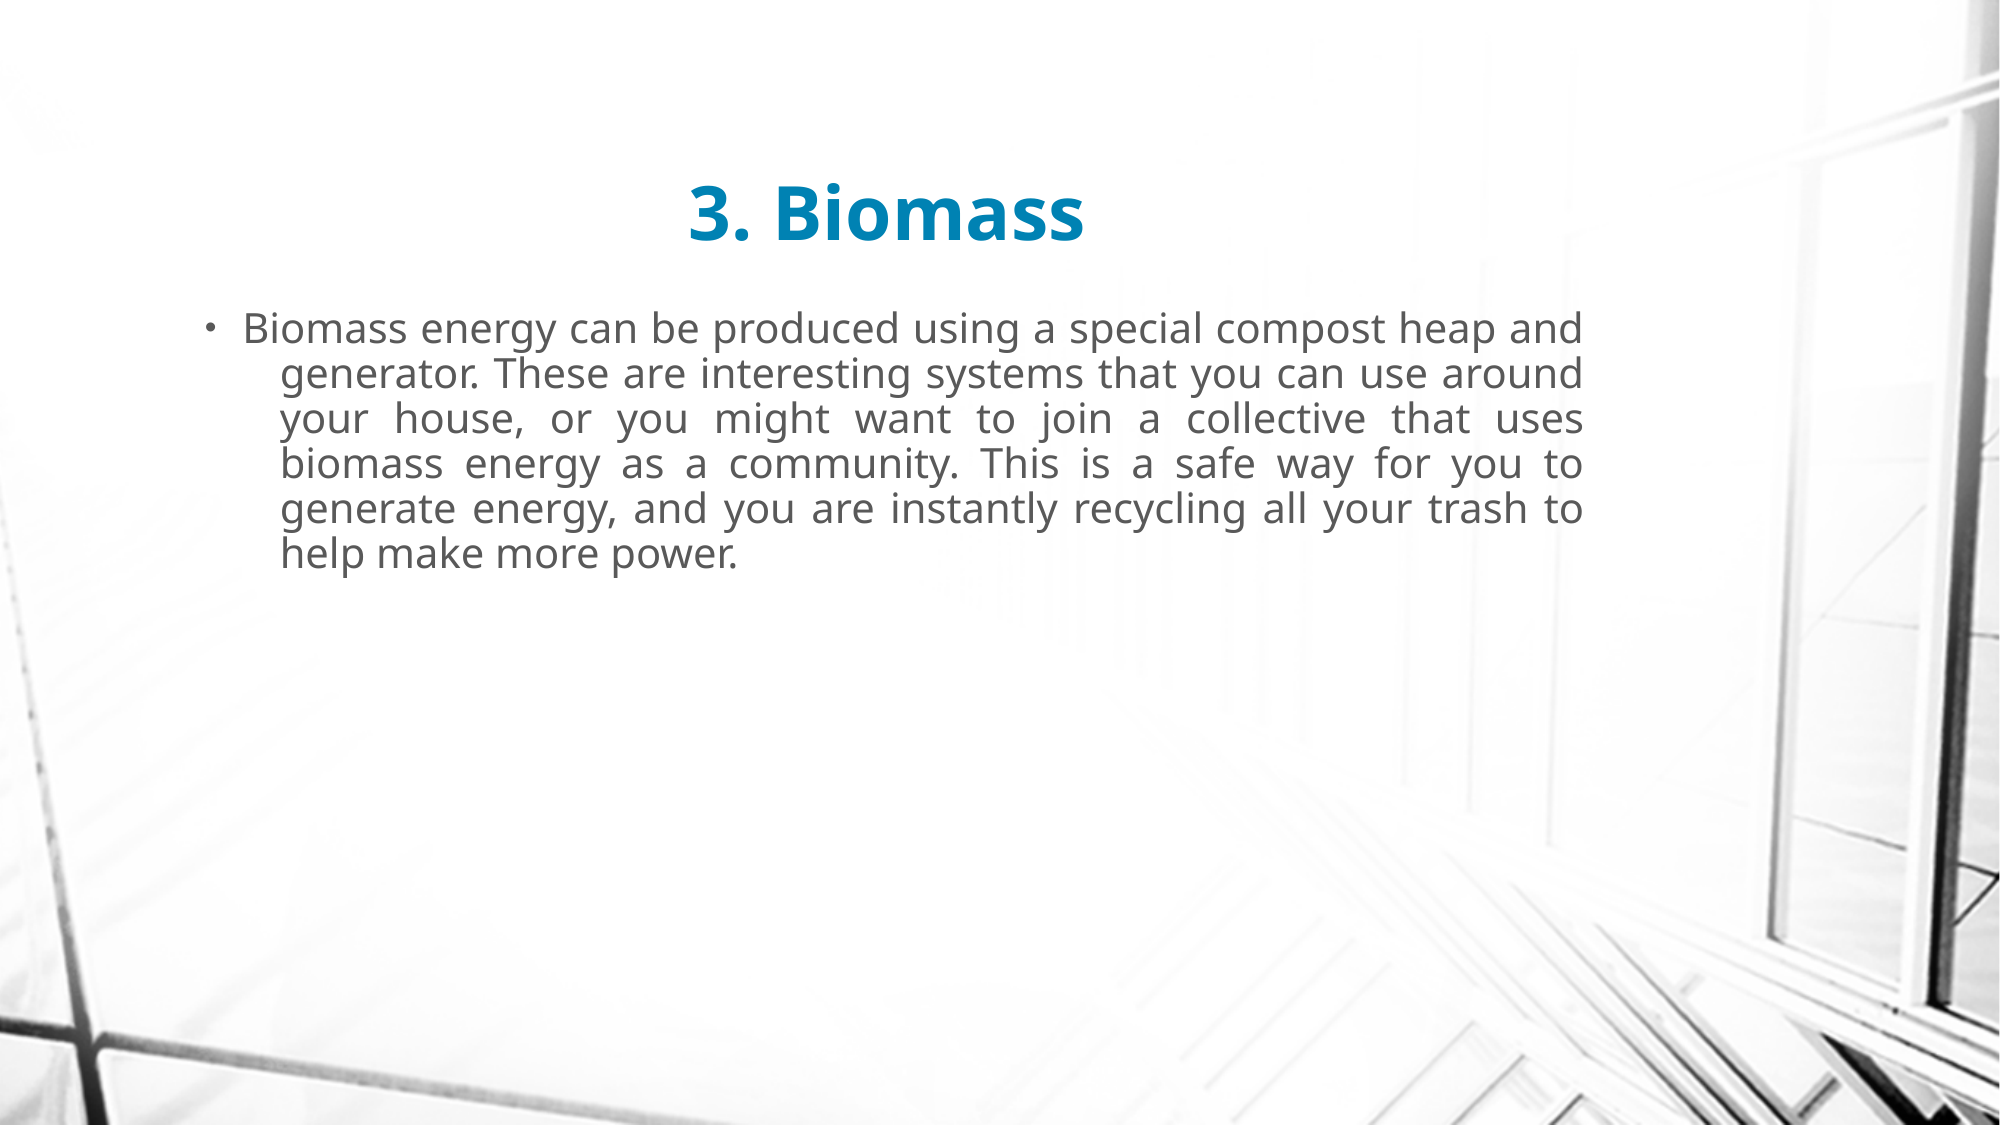

# 3. Biomass
Biomass energy can be produced using a special compost heap and generator. These are interesting systems that you can use around your house, or you might want to join a collective that uses biomass energy as a community. This is a safe way for you to generate energy, and you are instantly recycling all your trash to help make more power.